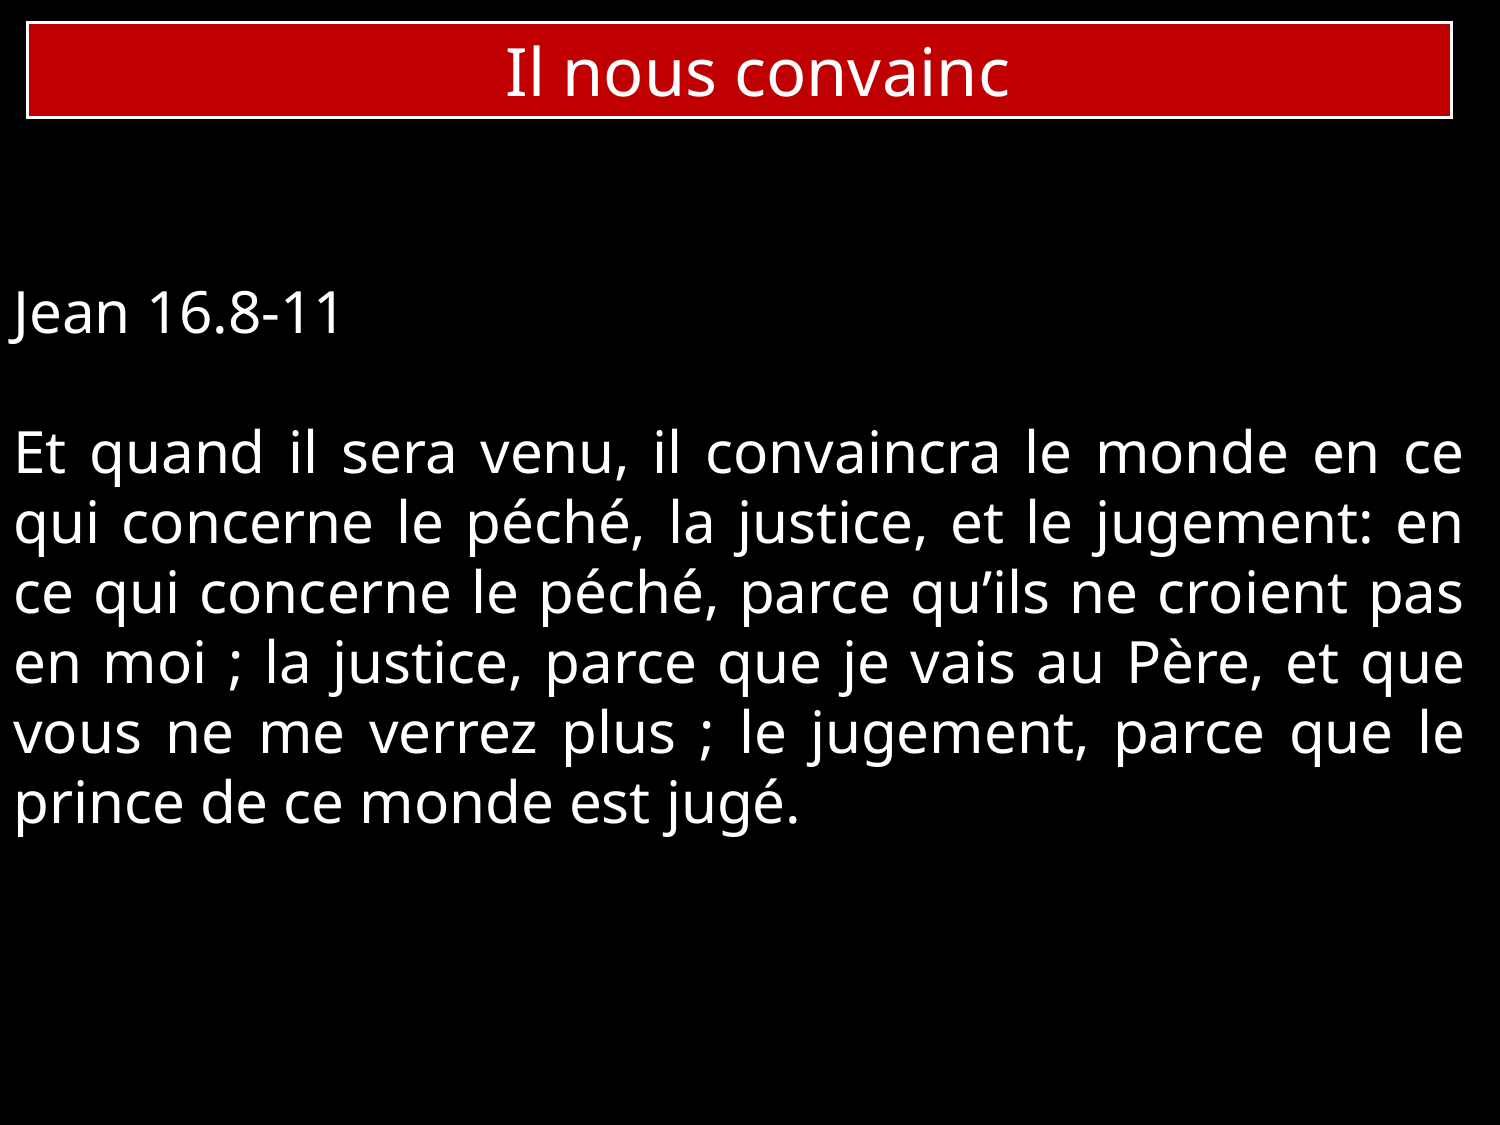

Il nous convainc
Jean 16.8-11
Et quand il sera venu, il convaincra le monde en ce qui concerne le péché, la justice, et le jugement: en ce qui concerne le péché, parce qu’ils ne croient pas en moi ; la justice, parce que je vais au Père, et que vous ne me verrez plus ; le jugement, parce que le prince de ce monde est jugé.